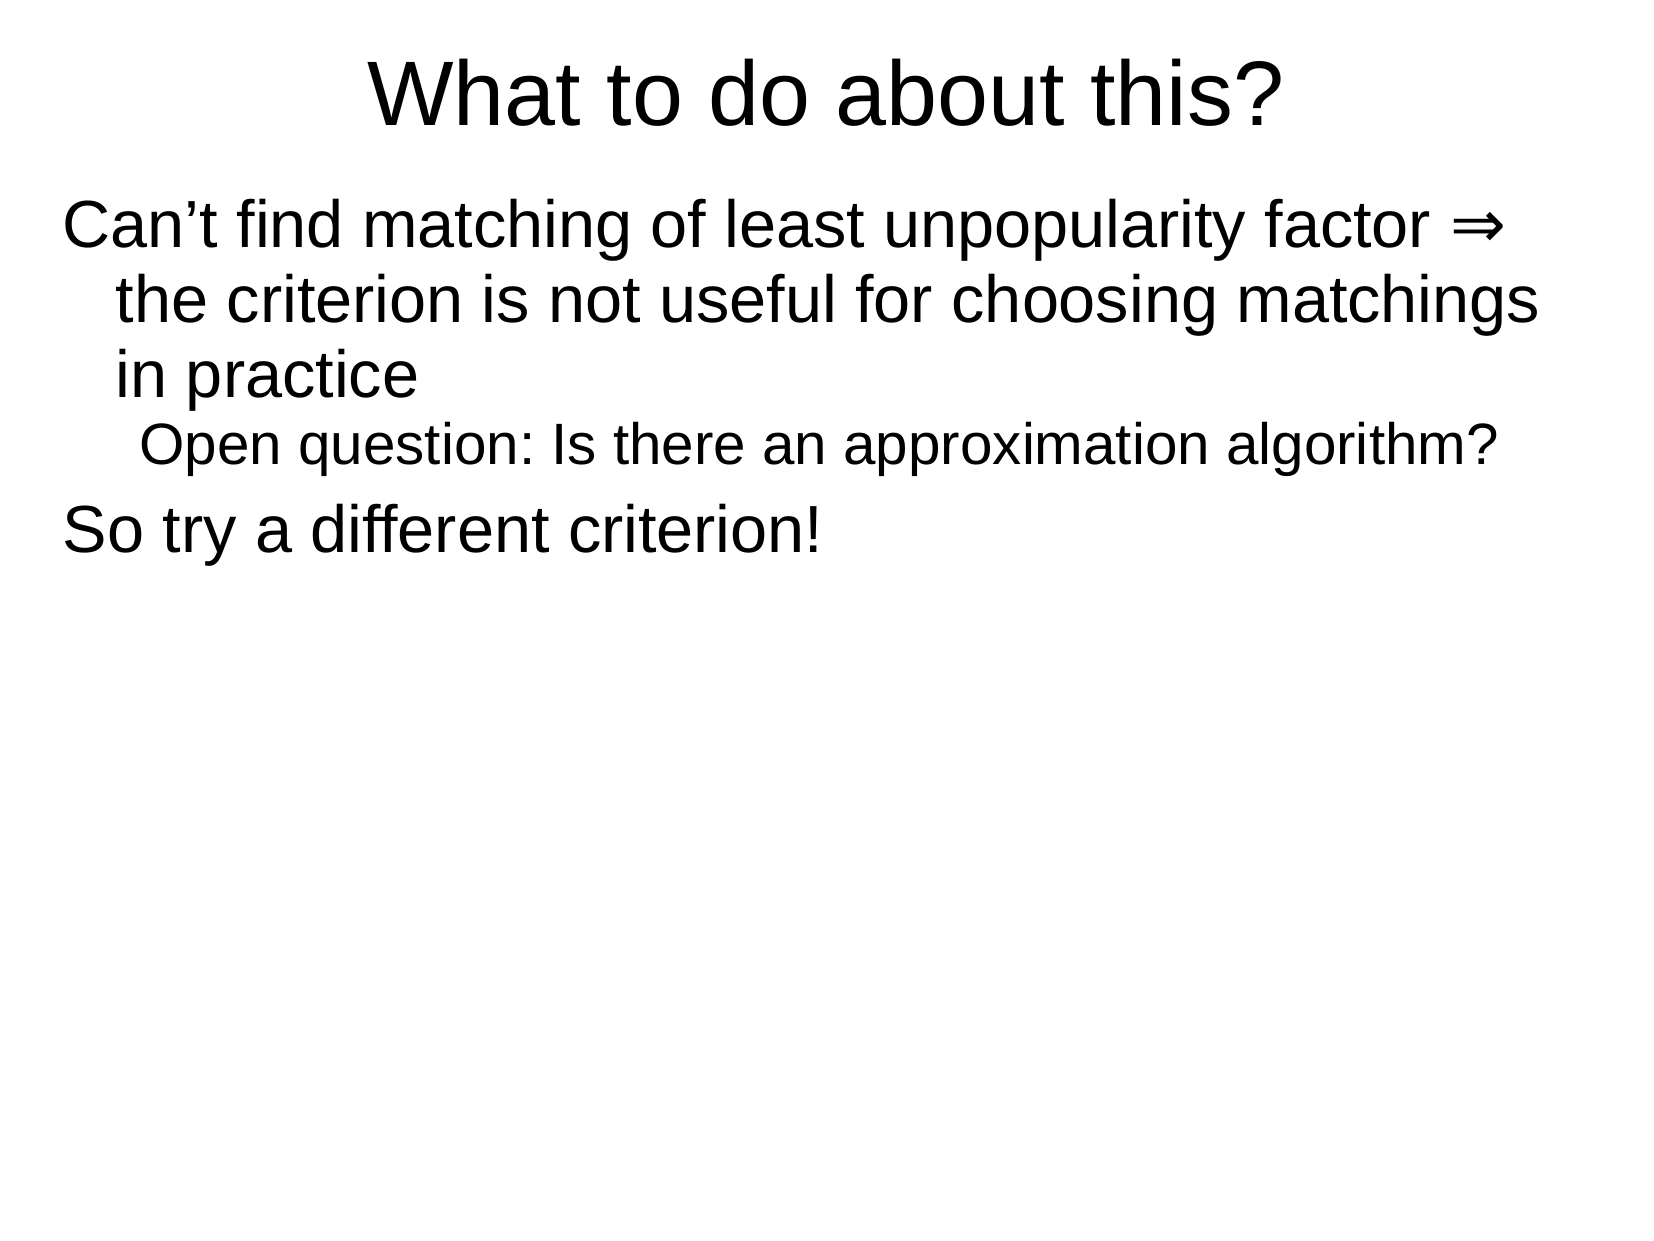

# What to do about this?
Can’t find matching of least unpopularity factor ⇒ the criterion is not useful for choosing matchings in practice
Open question: Is there an approximation algorithm?
So try a different criterion!